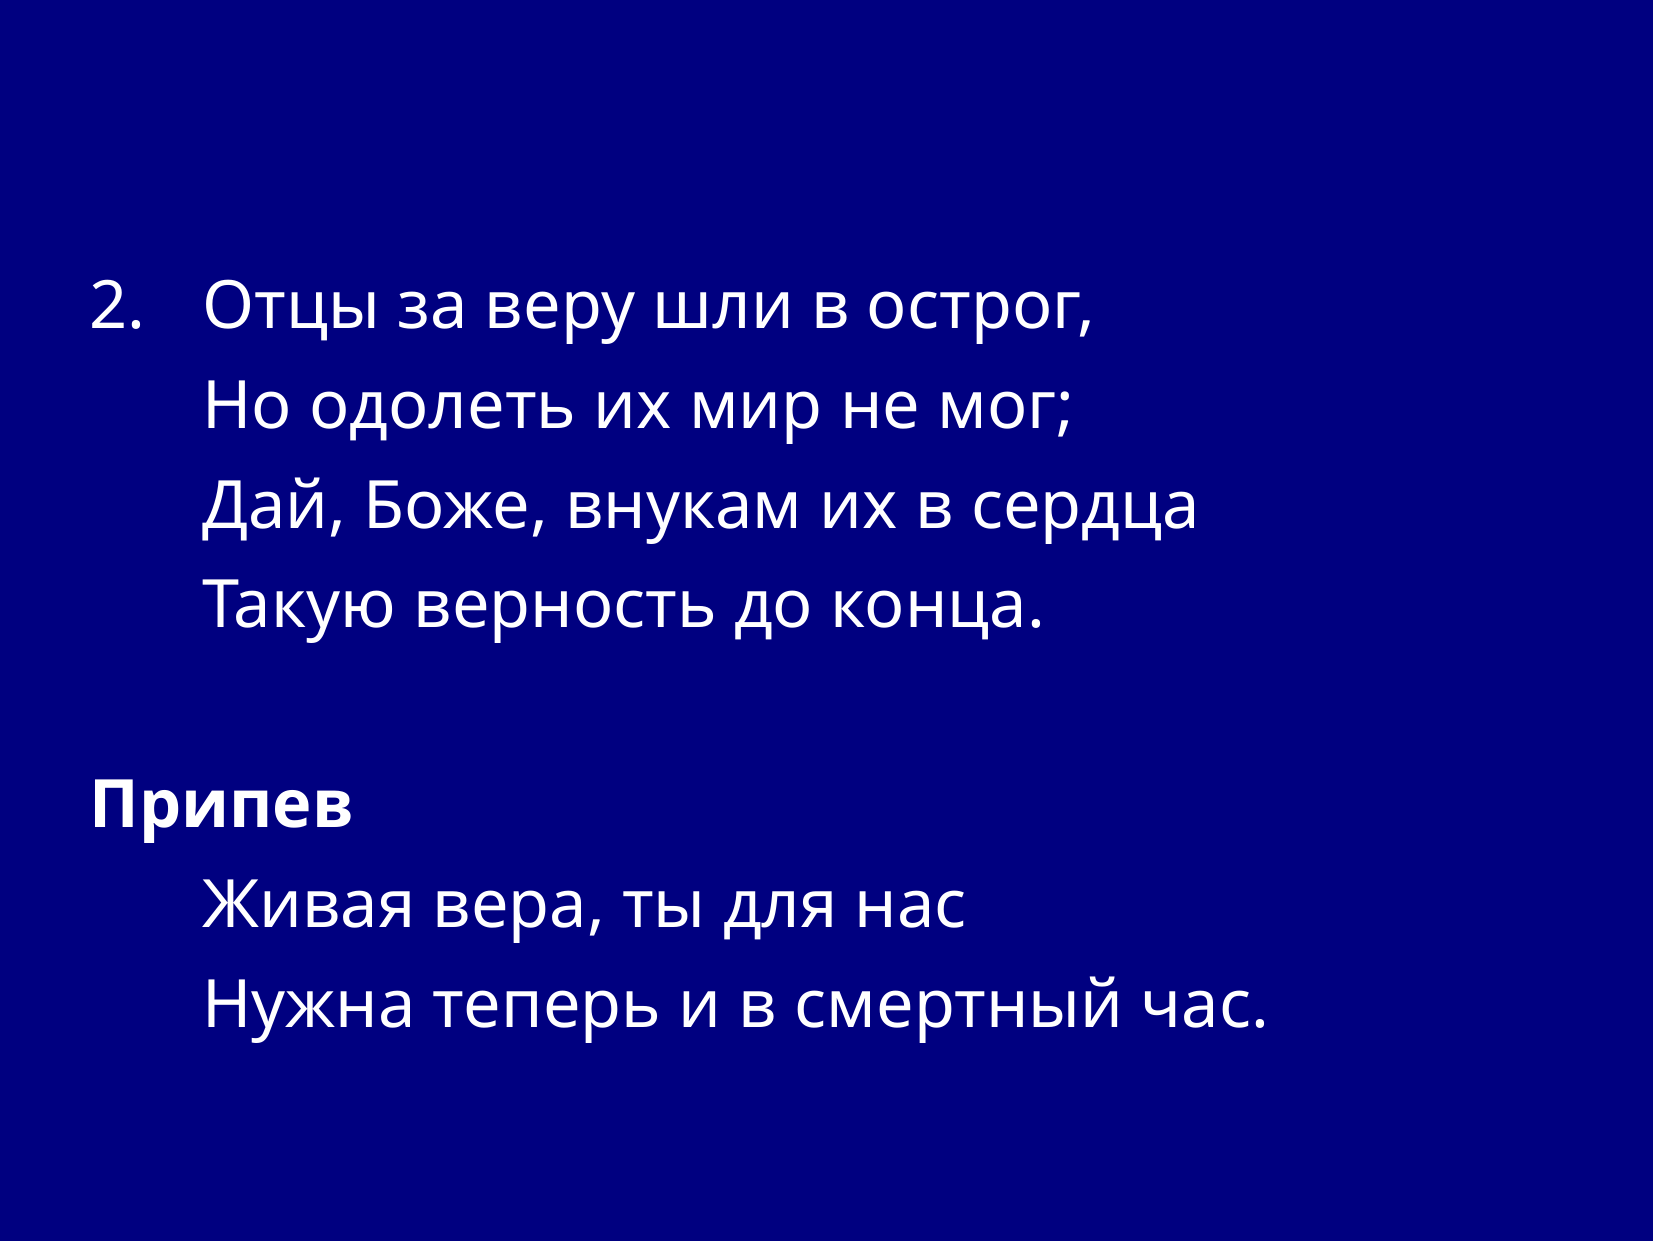

2.	Отцы за веру шли в острог,
	Но одолеть их мир не мог;
	Дай, Боже, внукам их в сердца
	Такую верность до конца.
Припев
	Живая вера, ты для нас
	Нужна теперь и в смертный час.